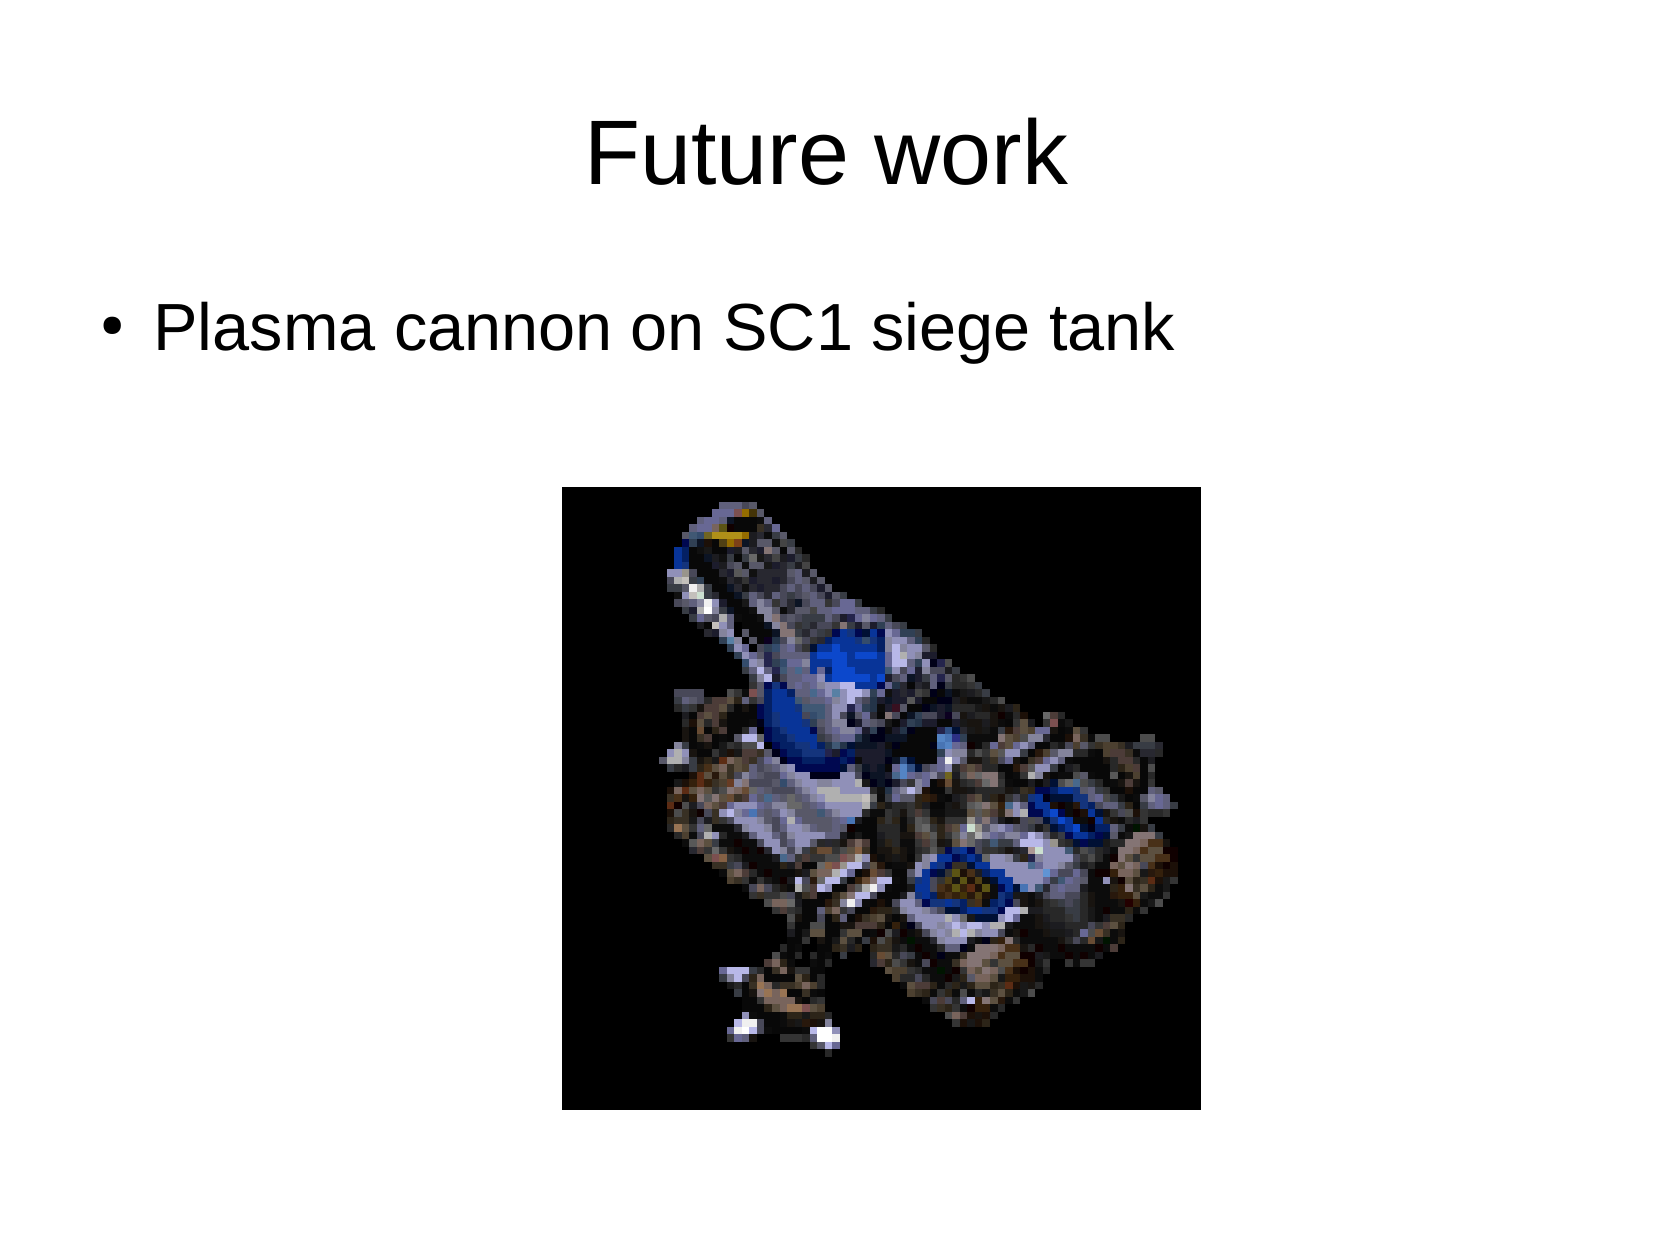

# Future work
Plasma cannon on SC1 siege tank